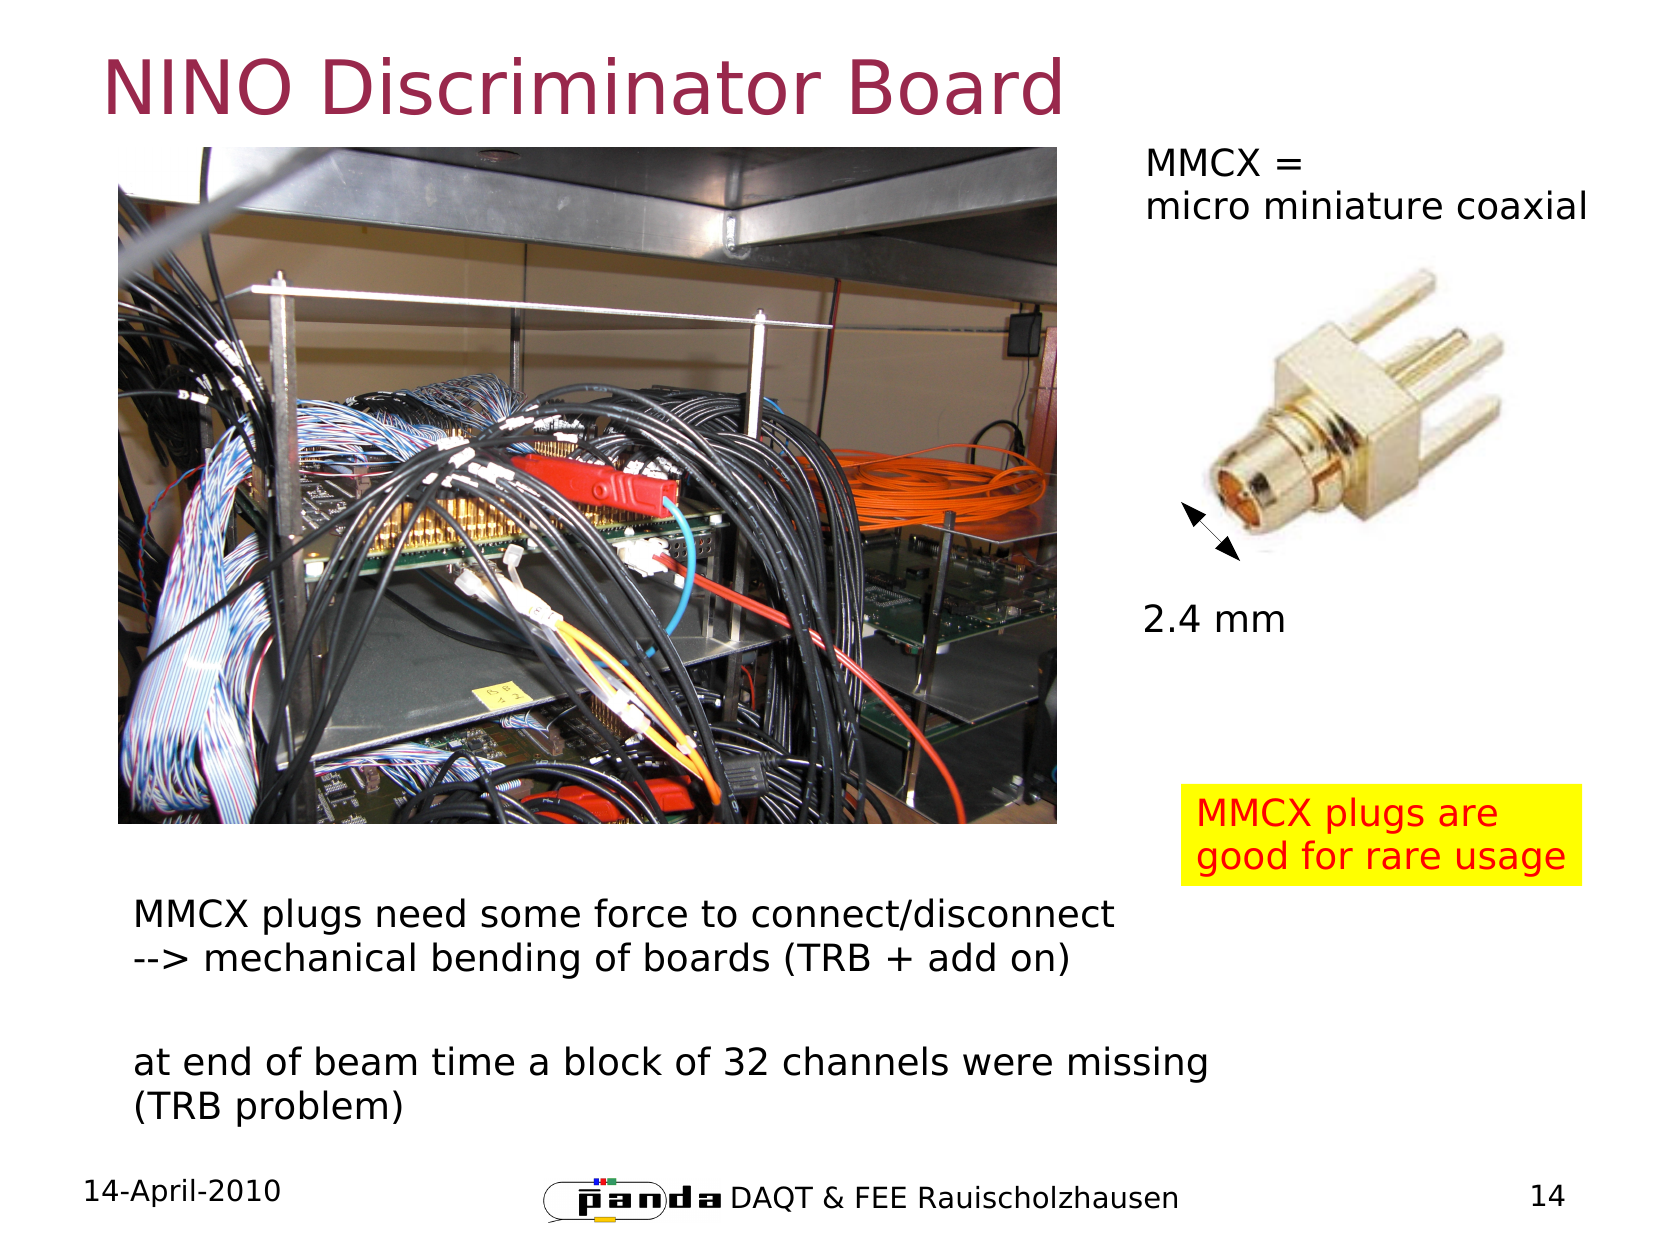

# NINO Discriminator Board
MMCX =
micro miniature coaxial
2.4 mm
MMCX plugs are
good for rare usage
MMCX plugs need some force to connect/disconnect
--> mechanical bending of boards (TRB + add on)
at end of beam time a block of 32 channels were missing
(TRB problem)
14-April-2010
14
DAQT & FEE Rauischolzhausen